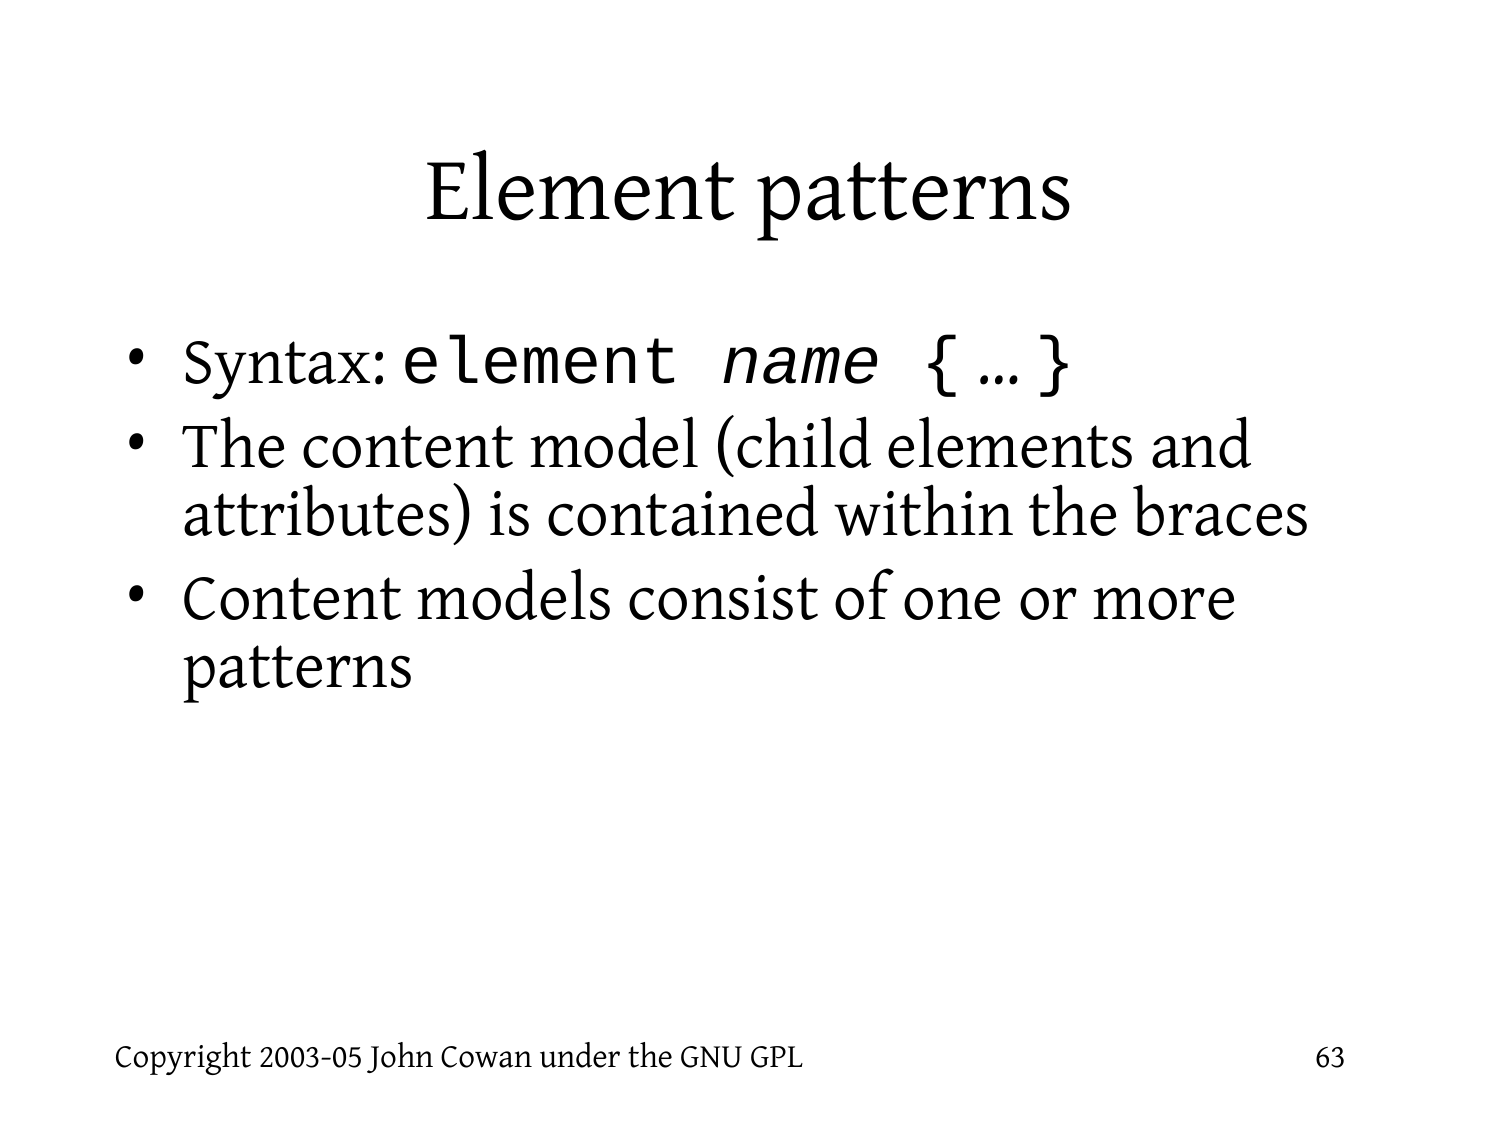

# Element patterns
Syntax: element name { … }
The content model (child elements and attributes) is contained within the braces
Content models consist of one or more patterns